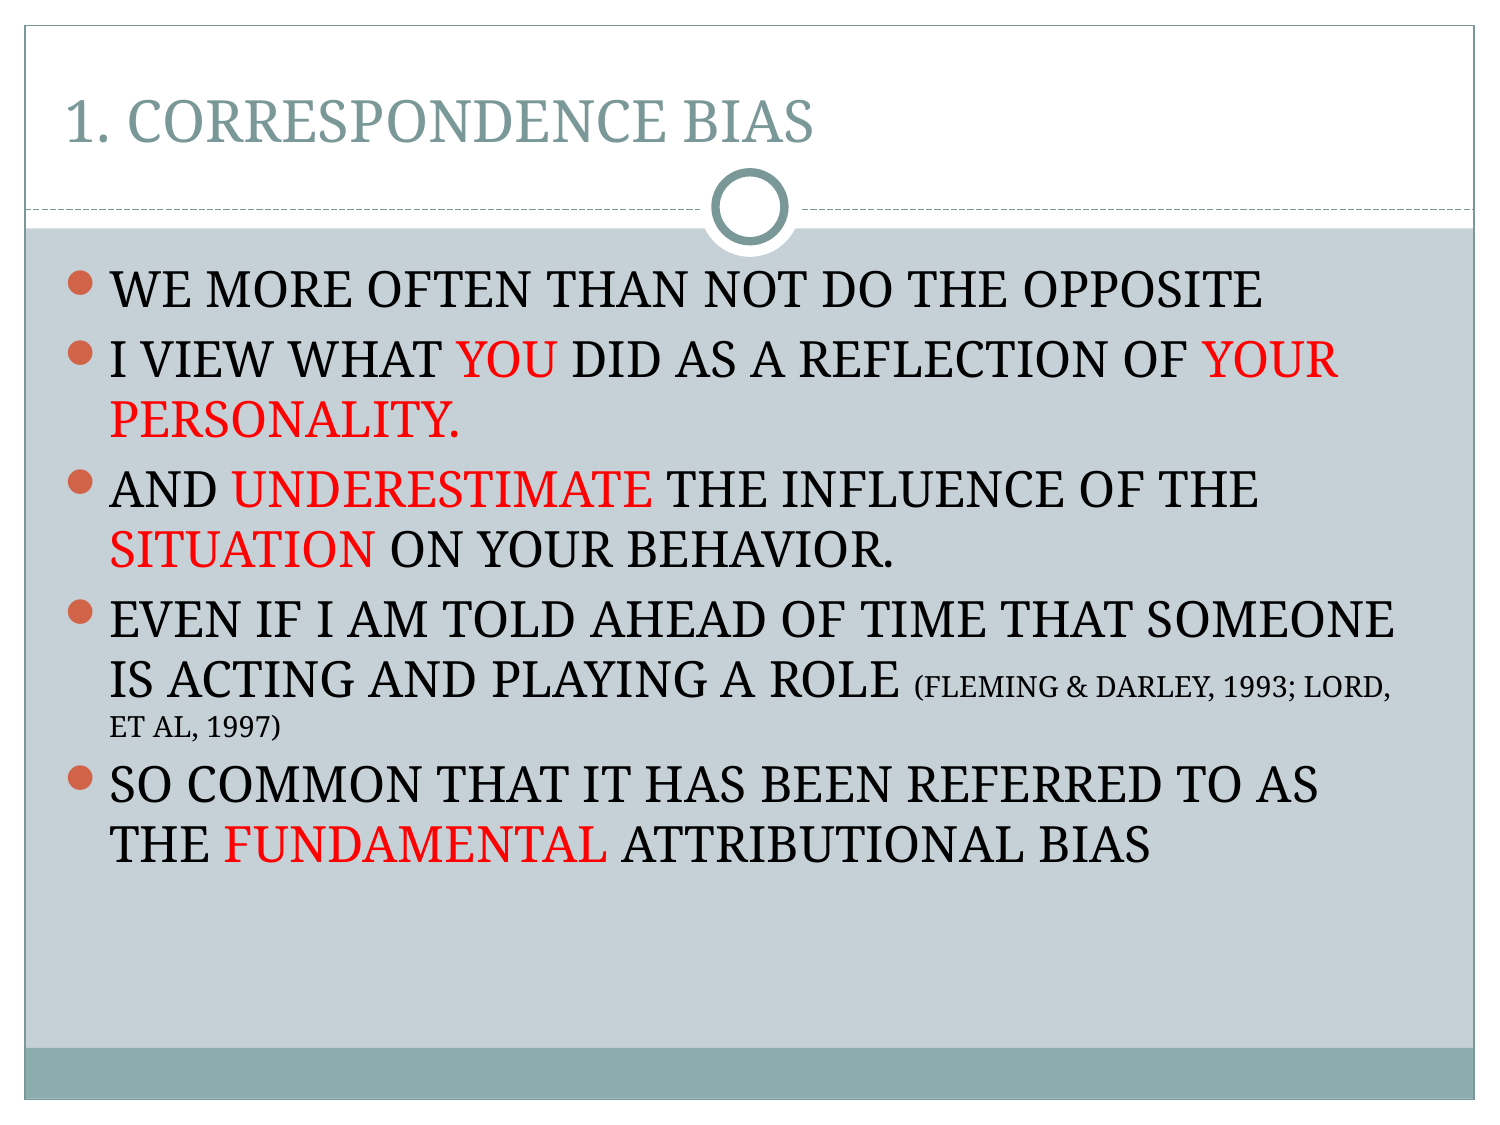

# 1. CORRESPONDENCE BIAS
WE MORE OFTEN THAN NOT DO THE OPPOSITE
I VIEW WHAT YOU DID AS A REFLECTION OF YOUR PERSONALITY.
AND UNDERESTIMATE THE INFLUENCE OF THE SITUATION ON YOUR BEHAVIOR.
EVEN IF I AM TOLD AHEAD OF TIME THAT SOMEONE IS ACTING AND PLAYING A ROLE (FLEMING & DARLEY, 1993; LORD, ET AL, 1997)
SO COMMON THAT IT HAS BEEN REFERRED TO AS THE FUNDAMENTAL ATTRIBUTIONAL BIAS